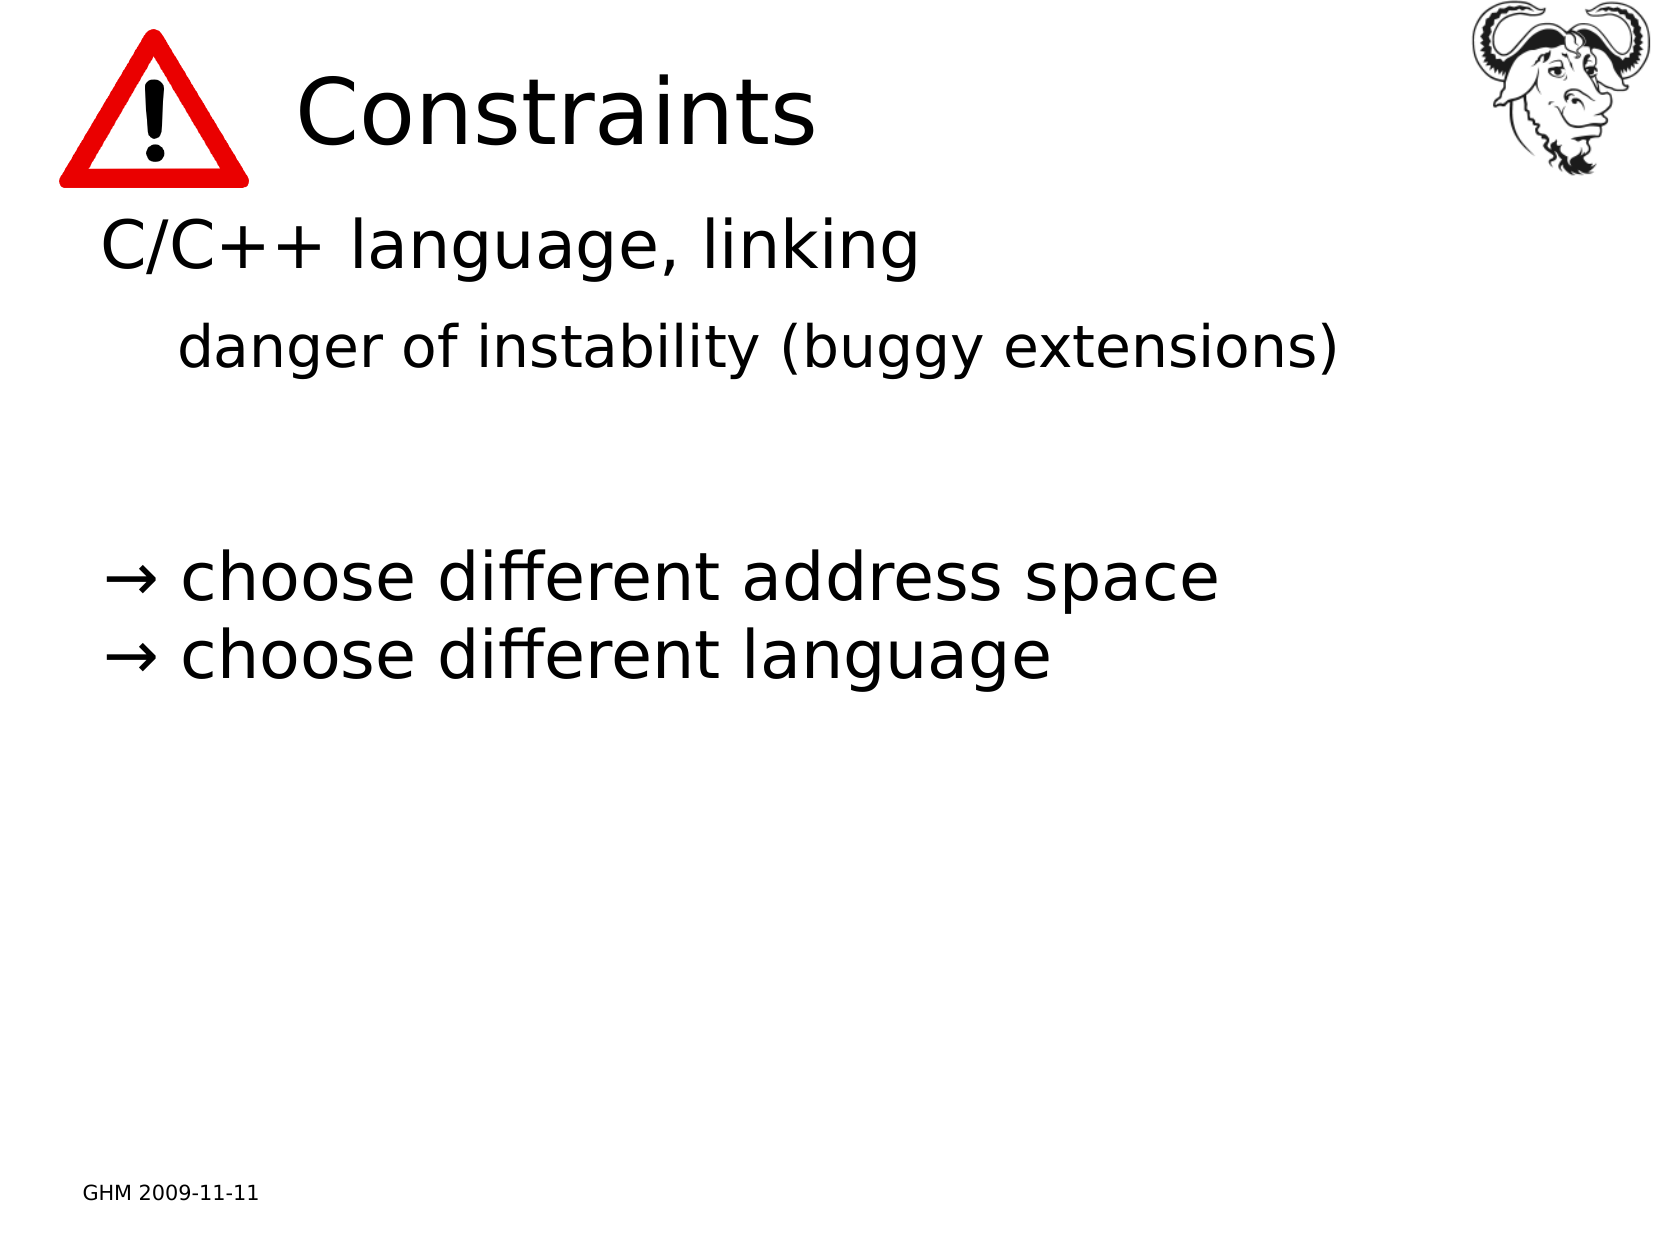

# Constraints
C/C++ language, linking
danger of instability (buggy extensions)
→ choose different address space
→ choose different language